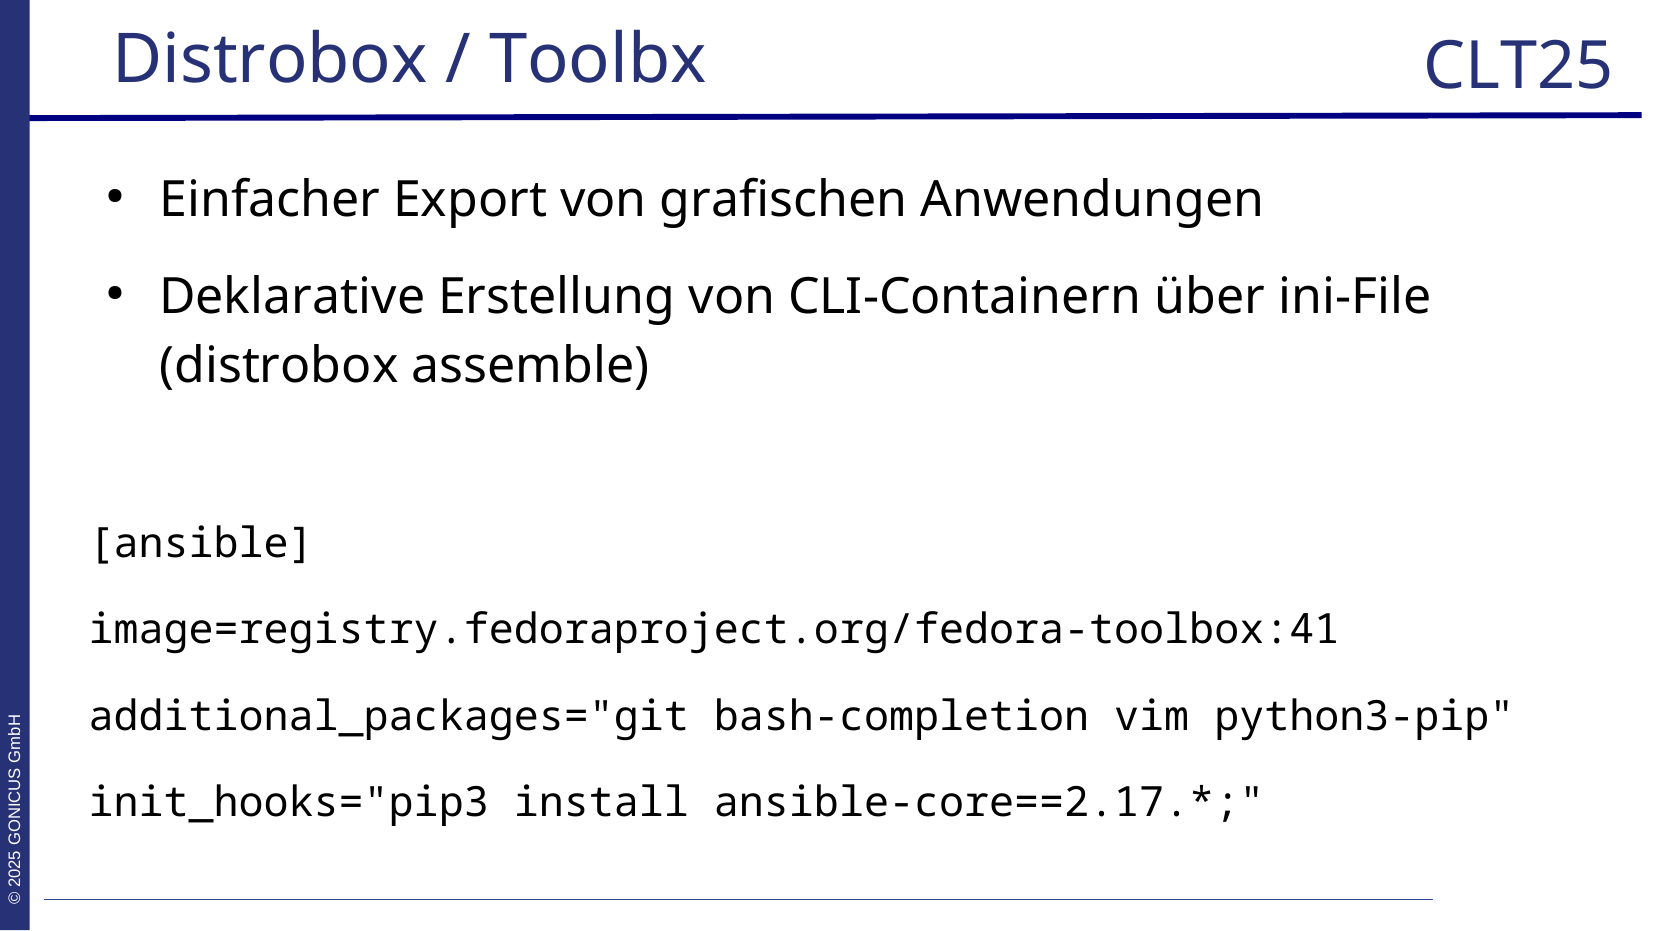

# Distrobox / Toolbx
Einfacher Export von grafischen Anwendungen
Deklarative Erstellung von CLI-Containern über ini-File
(distrobox assemble)
[ansible]
image=registry.fedoraproject.org/fedora-toolbox:41
additional_packages="git bash-completion vim python3-pip"
init_hooks="pip3 install ansible-core==2.17.*;"